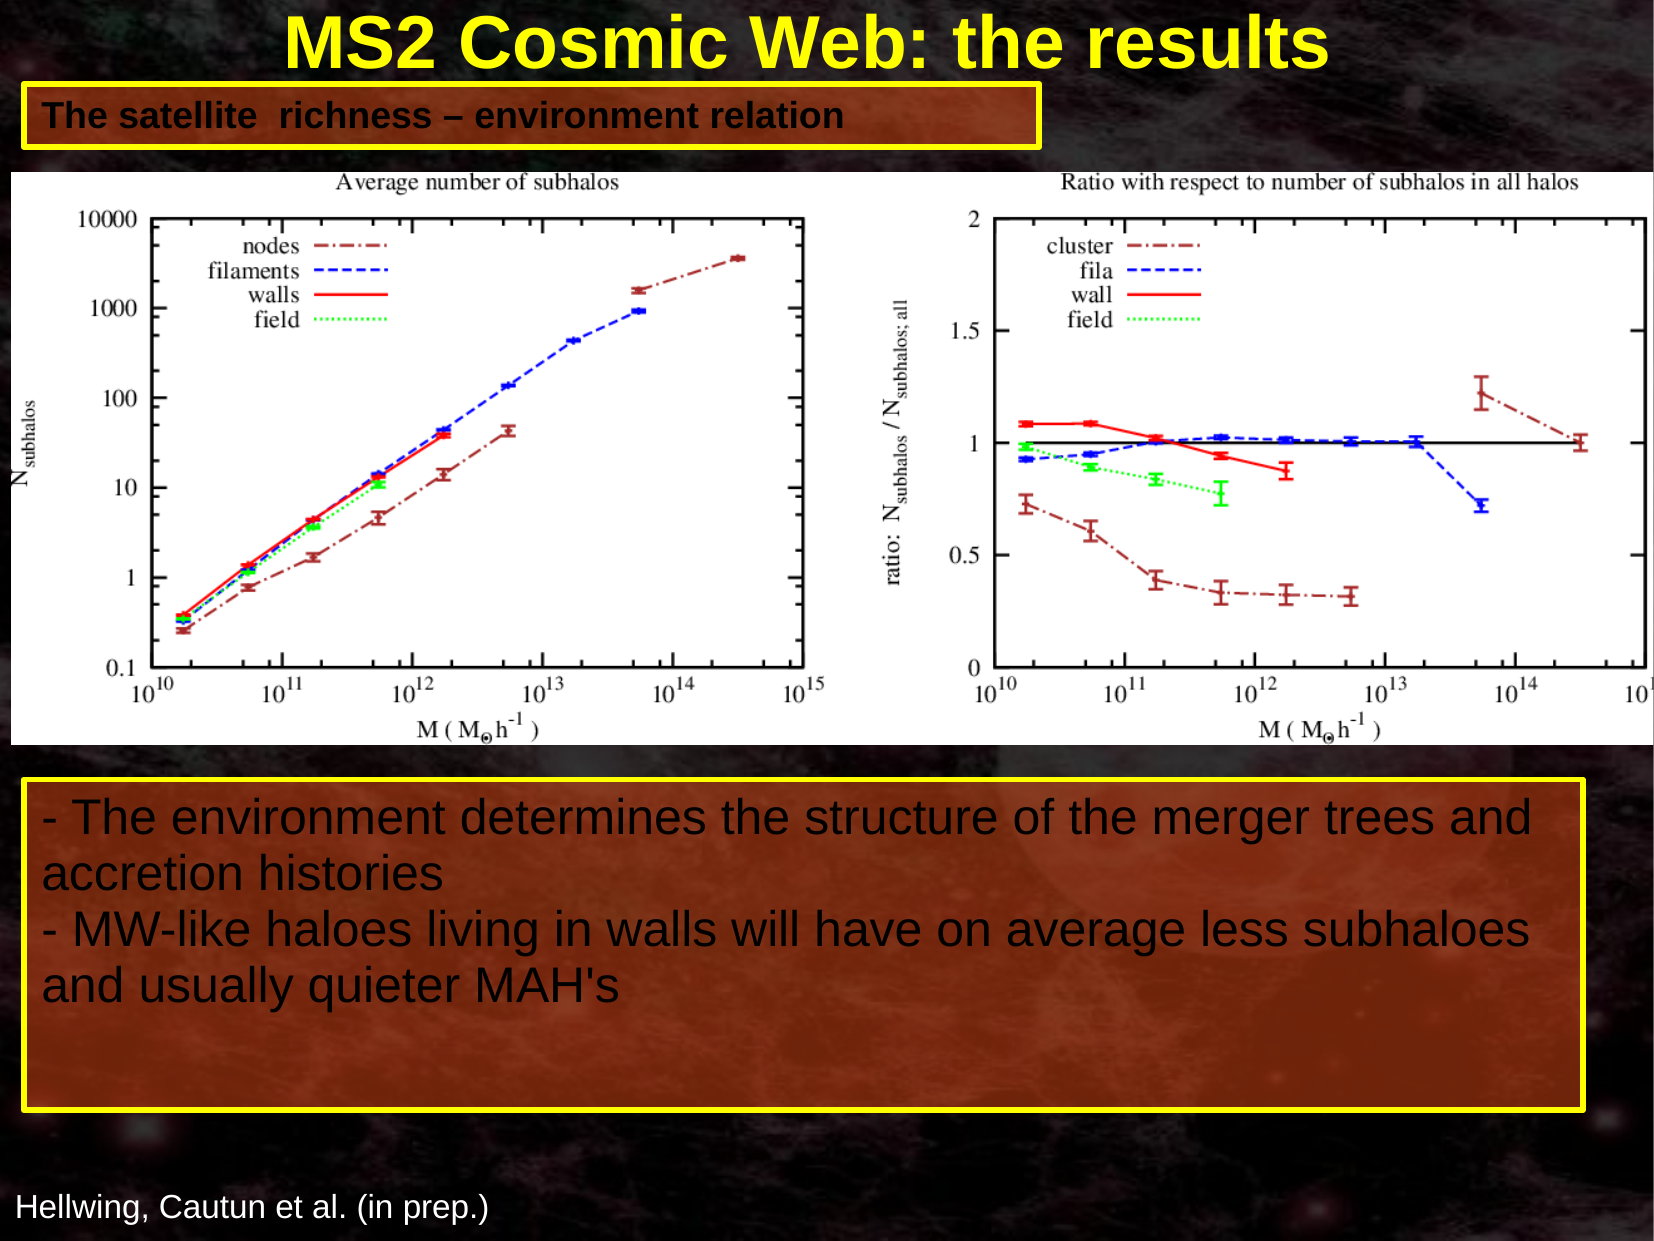

# MS2 Cosmic Web: the results
The satellite richness – environment relation
- The environment determines the structure of the merger trees and accretion histories
- MW-like haloes living in walls will have on average less subhaloes and usually quieter MAH's
Hellwing, Cautun et al. (in prep.)